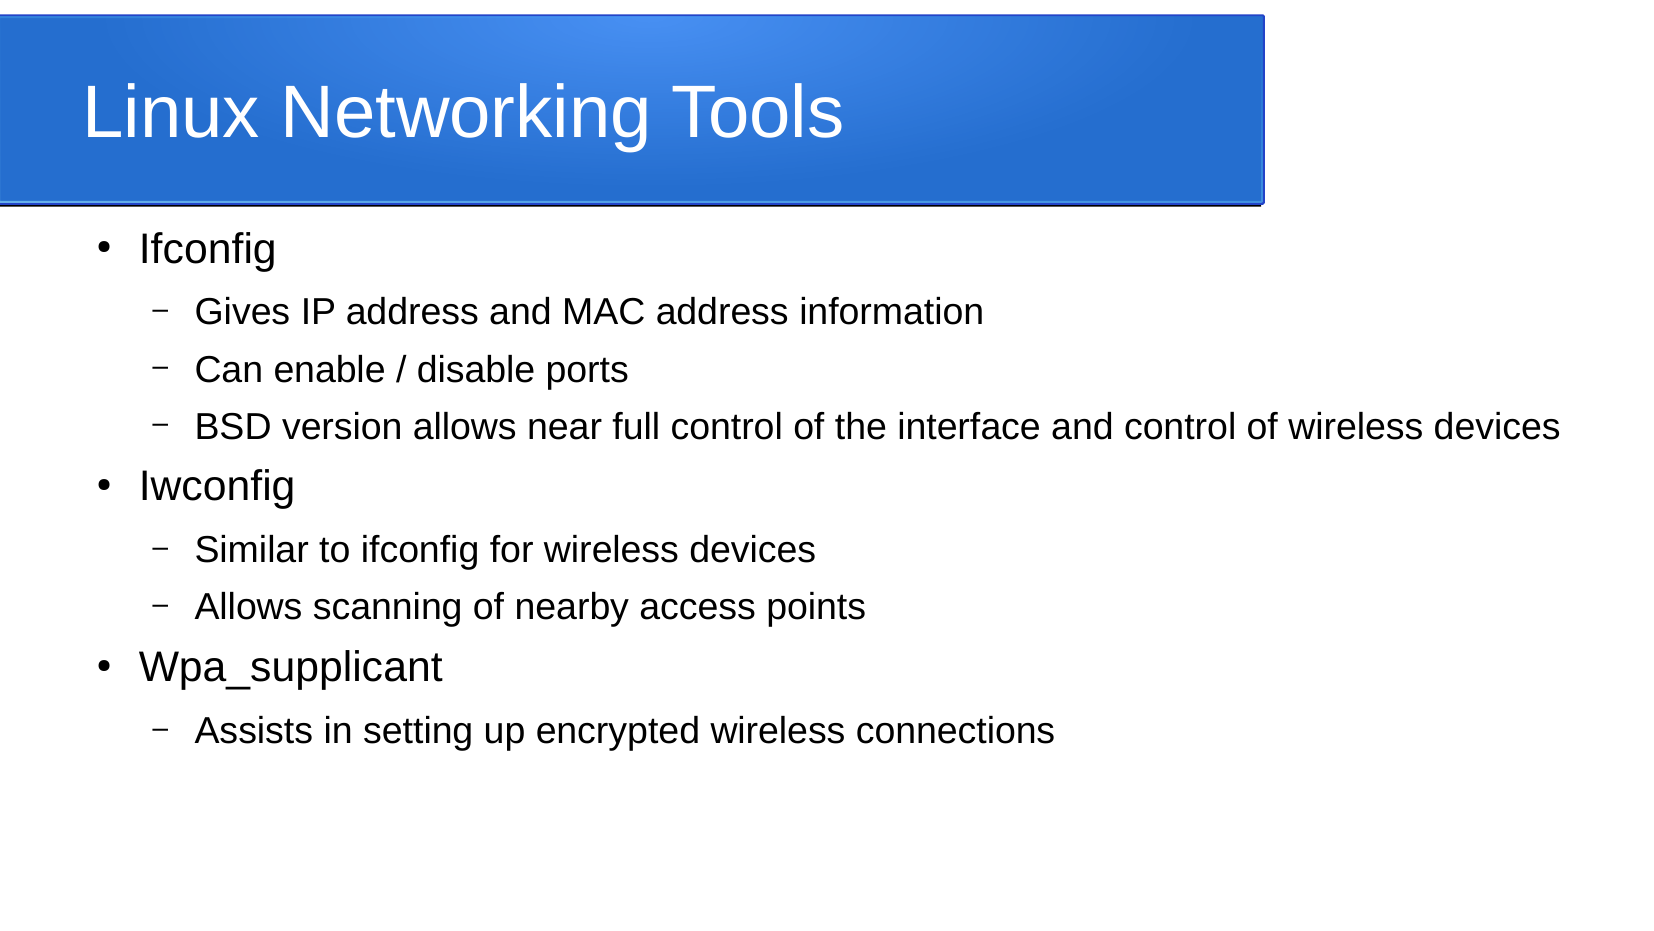

# Linux Networking Tools
Ifconfig
Gives IP address and MAC address information
Can enable / disable ports
BSD version allows near full control of the interface and control of wireless devices
Iwconfig
Similar to ifconfig for wireless devices
Allows scanning of nearby access points
Wpa_supplicant
Assists in setting up encrypted wireless connections